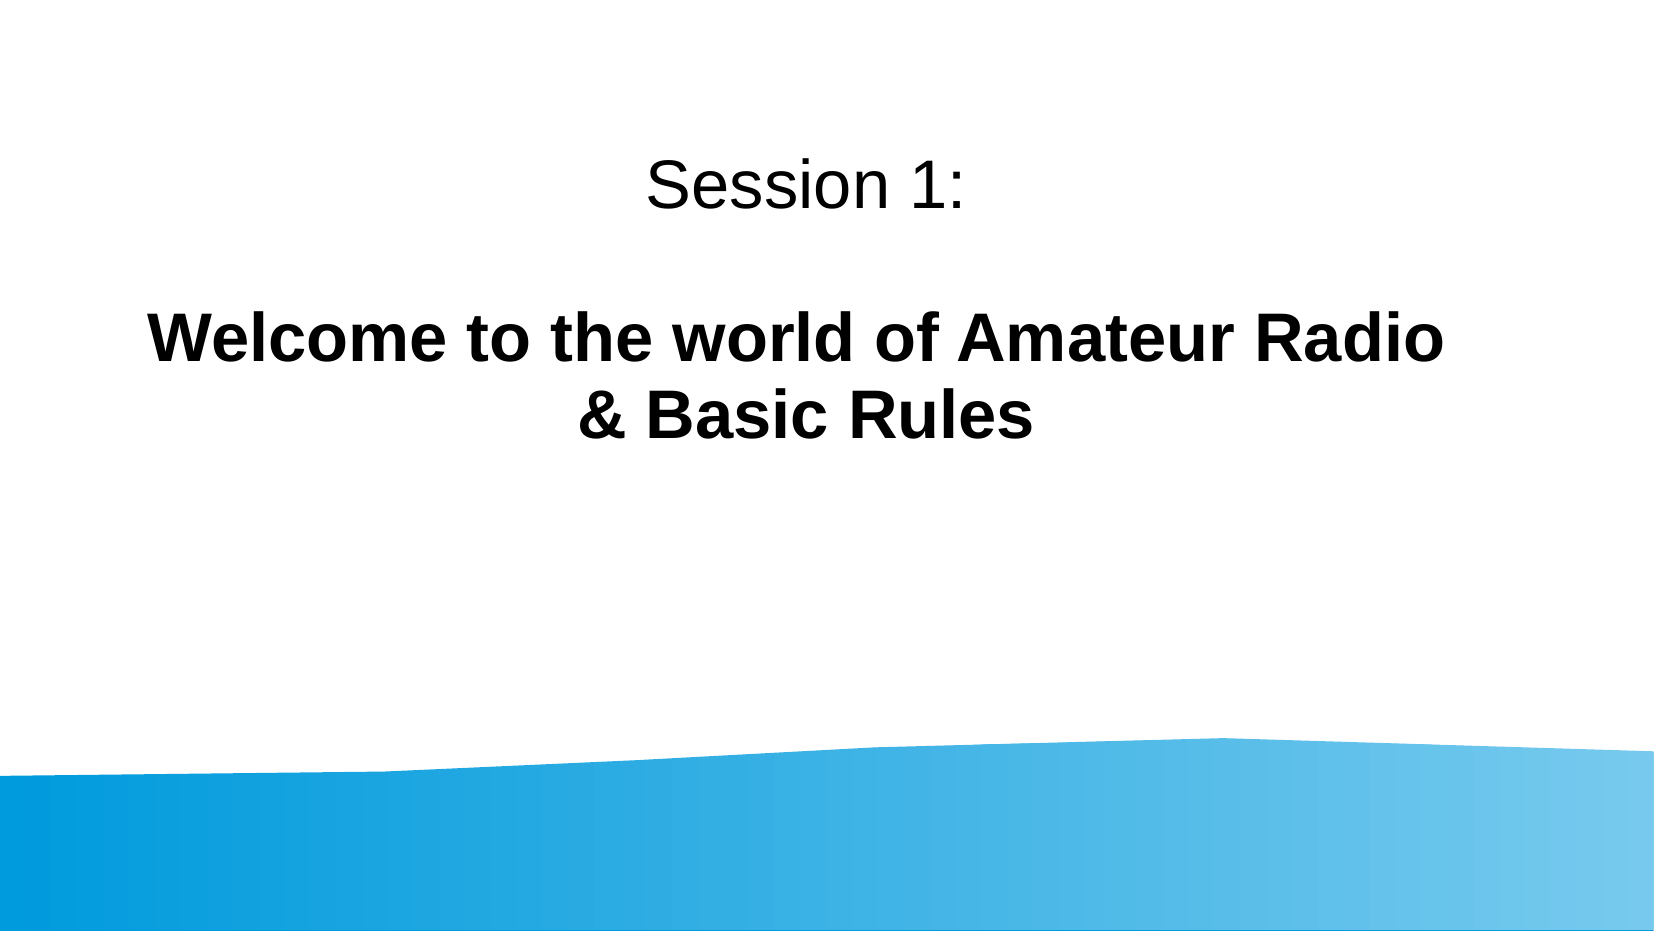

# Session 1: Welcome to the world of Amateur Radio & Basic Rules